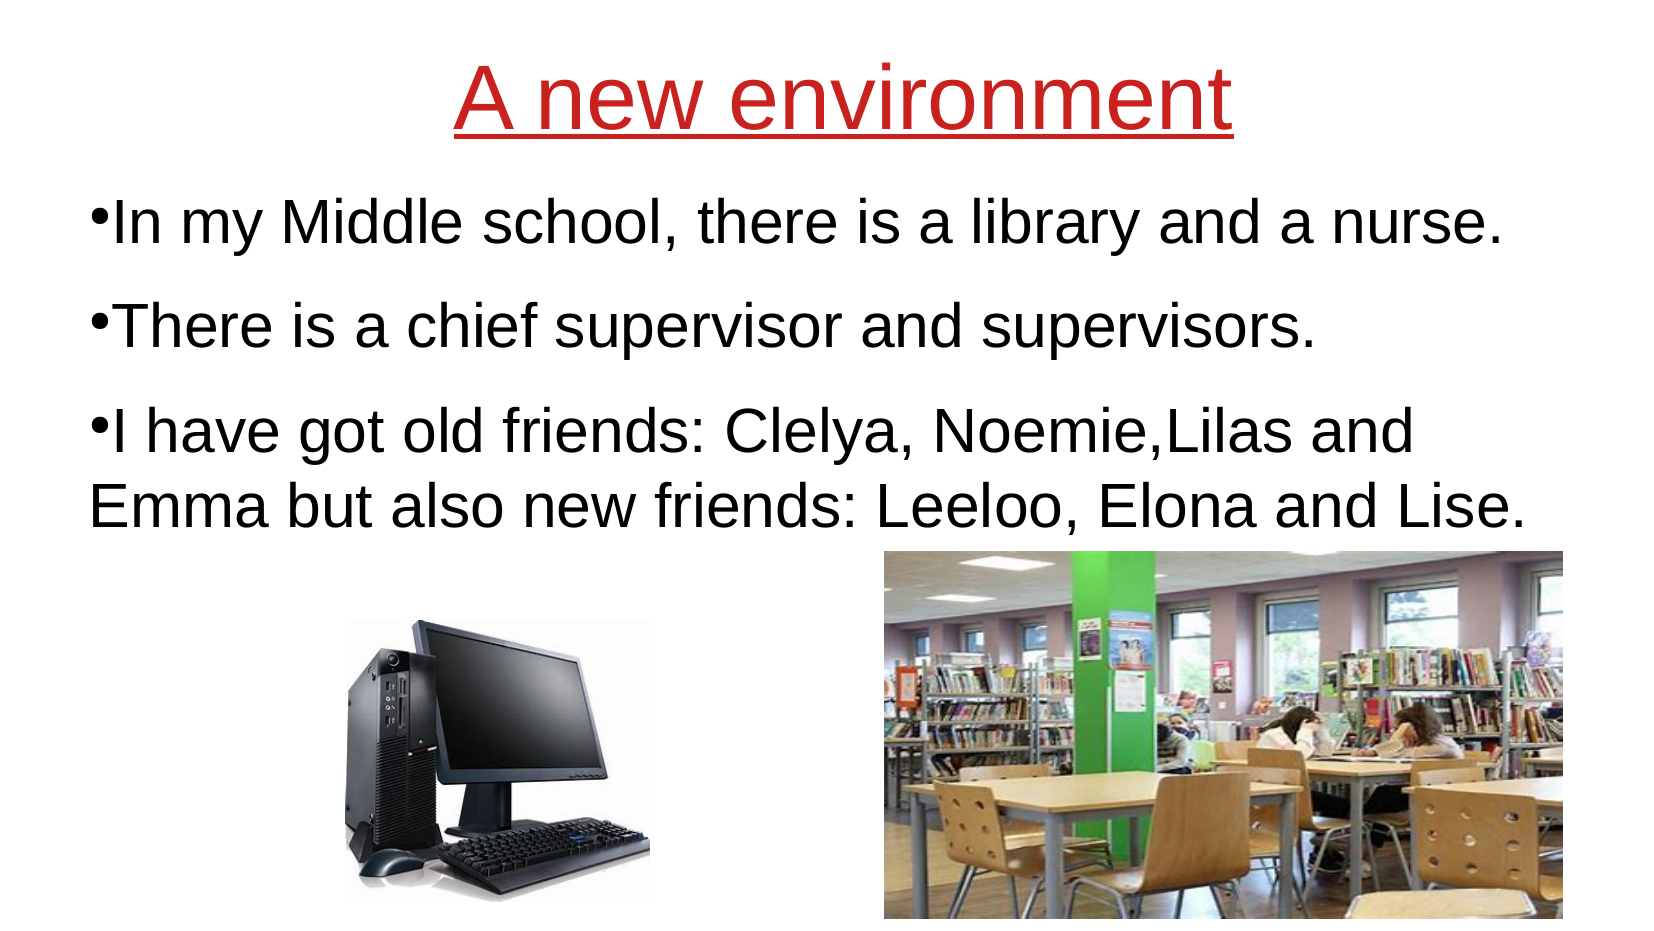

# A new environment
In my Middle school, there is a library and a nurse.
There is a chief supervisor and supervisors.
I have got old friends: Clelya, Noemie,Lilas and Emma but also new friends: Leeloo, Elona and Lise.